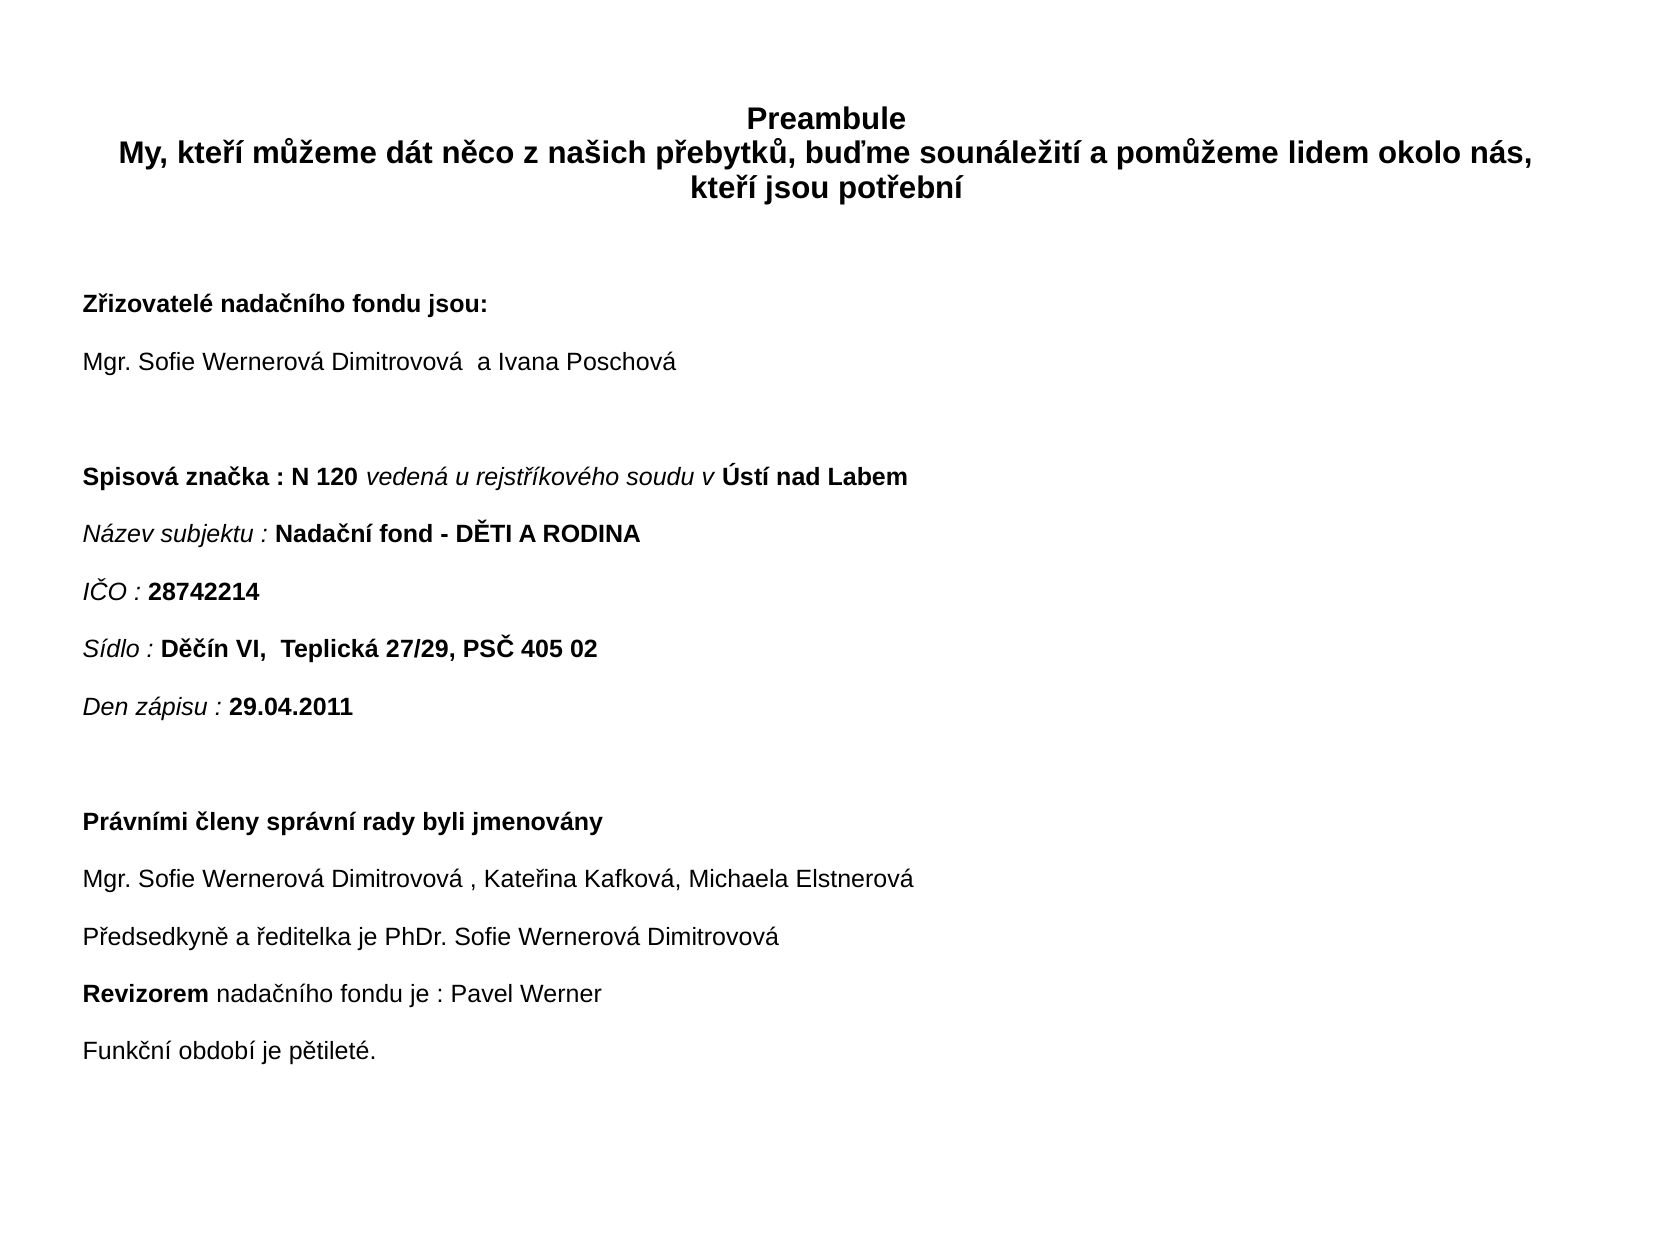

# Preambule My, kteří můžeme dát něco z našich přebytků, buďme sounáležití a pomůžeme lidem okolo nás, kteří jsou potřební
Zřizovatelé nadačního fondu jsou:
Mgr. Sofie Wernerová Dimitrovová a Ivana Poschová
Spisová značka : N 120 vedená u rejstříkového soudu v Ústí nad Labem
Název subjektu : Nadační fond - DĚTI A RODINA
IČO : 28742214
Sídlo : Děčín VI, Teplická 27/29, PSČ 405 02
Den zápisu : 29.04.2011
Právními členy správní rady byli jmenovány
Mgr. Sofie Wernerová Dimitrovová , Kateřina Kafková, Michaela Elstnerová
Předsedkyně a ředitelka je PhDr. Sofie Wernerová Dimitrovová
Revizorem nadačního fondu je : Pavel Werner
Funkční období je pětileté.